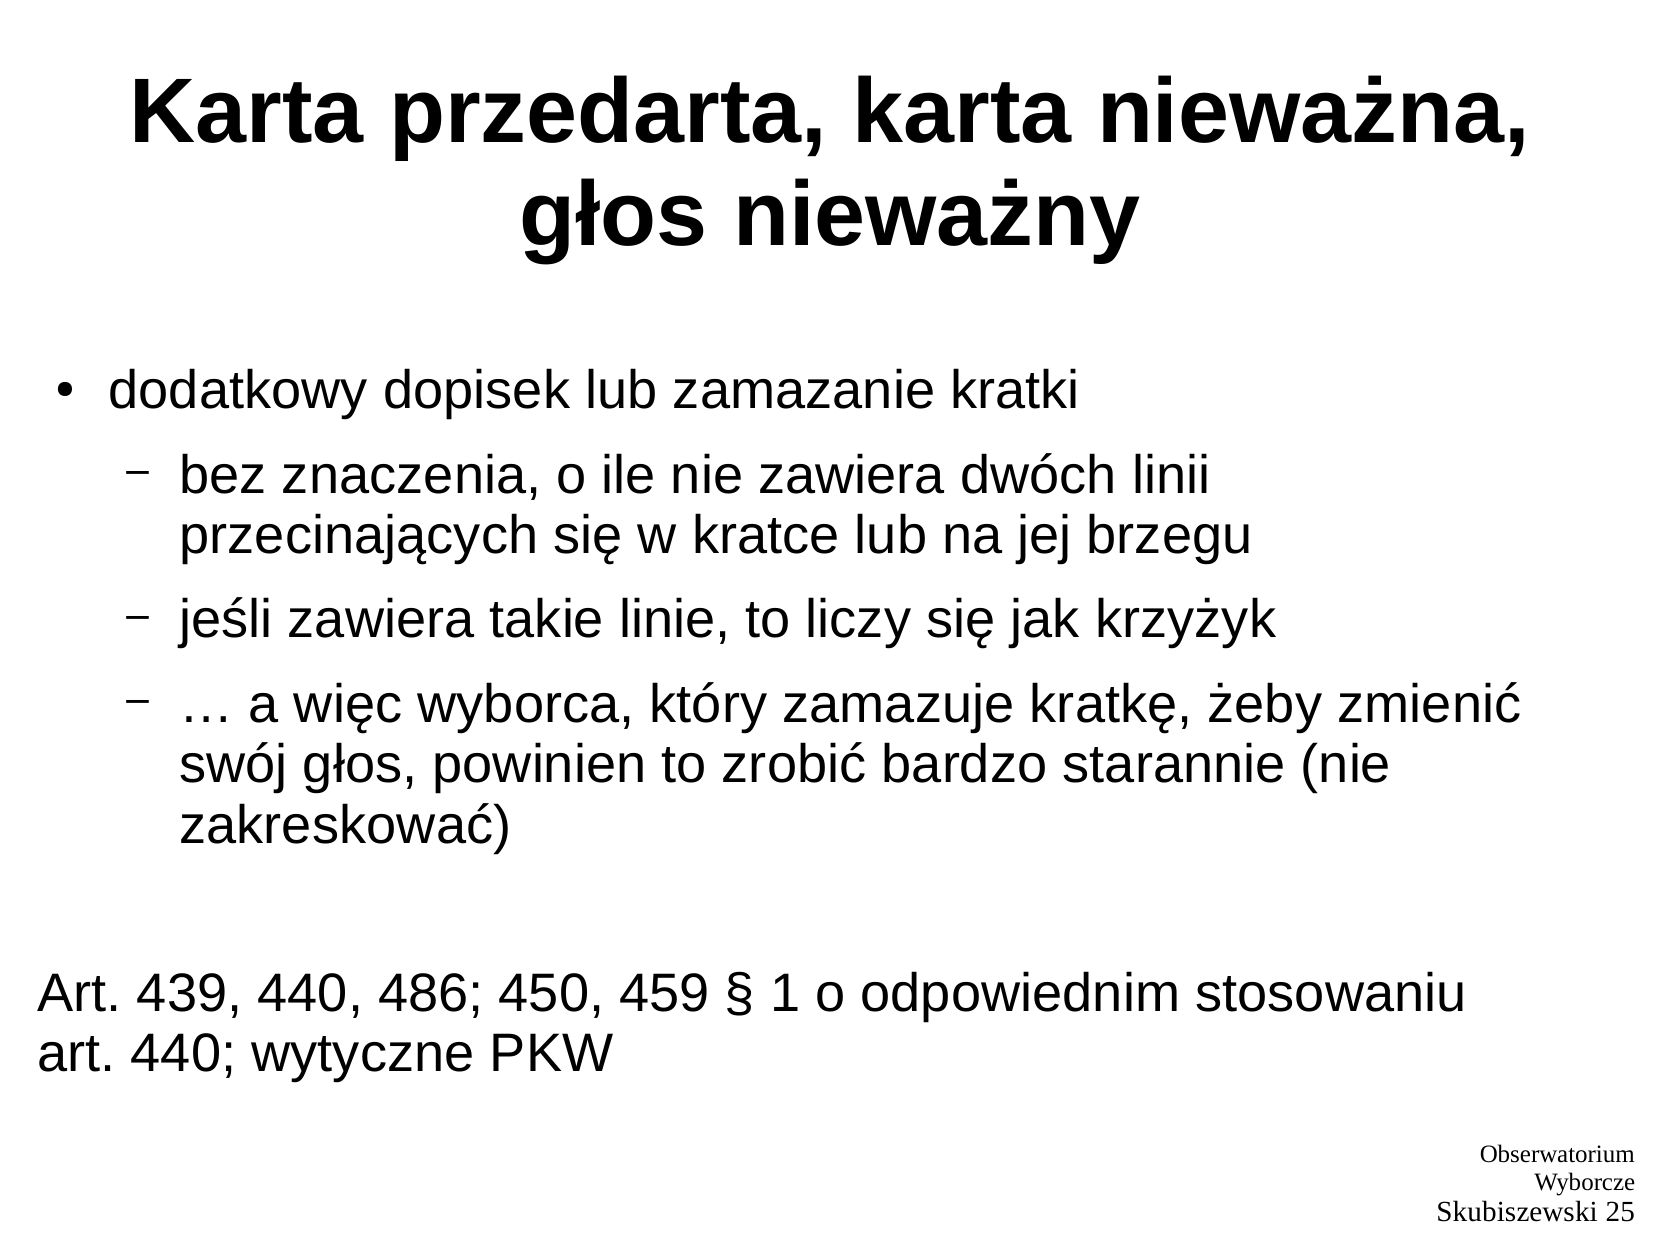

# Karta przedarta, karta nieważna, głos nieważny
dodatkowy dopisek lub zamazanie kratki
bez znaczenia, o ile nie zawiera dwóch linii przecinających się w kratce lub na jej brzegu
jeśli zawiera takie linie, to liczy się jak krzyżyk
… a więc wyborca, który zamazuje kratkę, żeby zmienić swój głos, powinien to zrobić bardzo starannie (nie zakreskować)
Art. 439, 440, 486; 450, 459 § 1 o odpowiednim stosowaniu
art. 440; wytyczne PKW
25